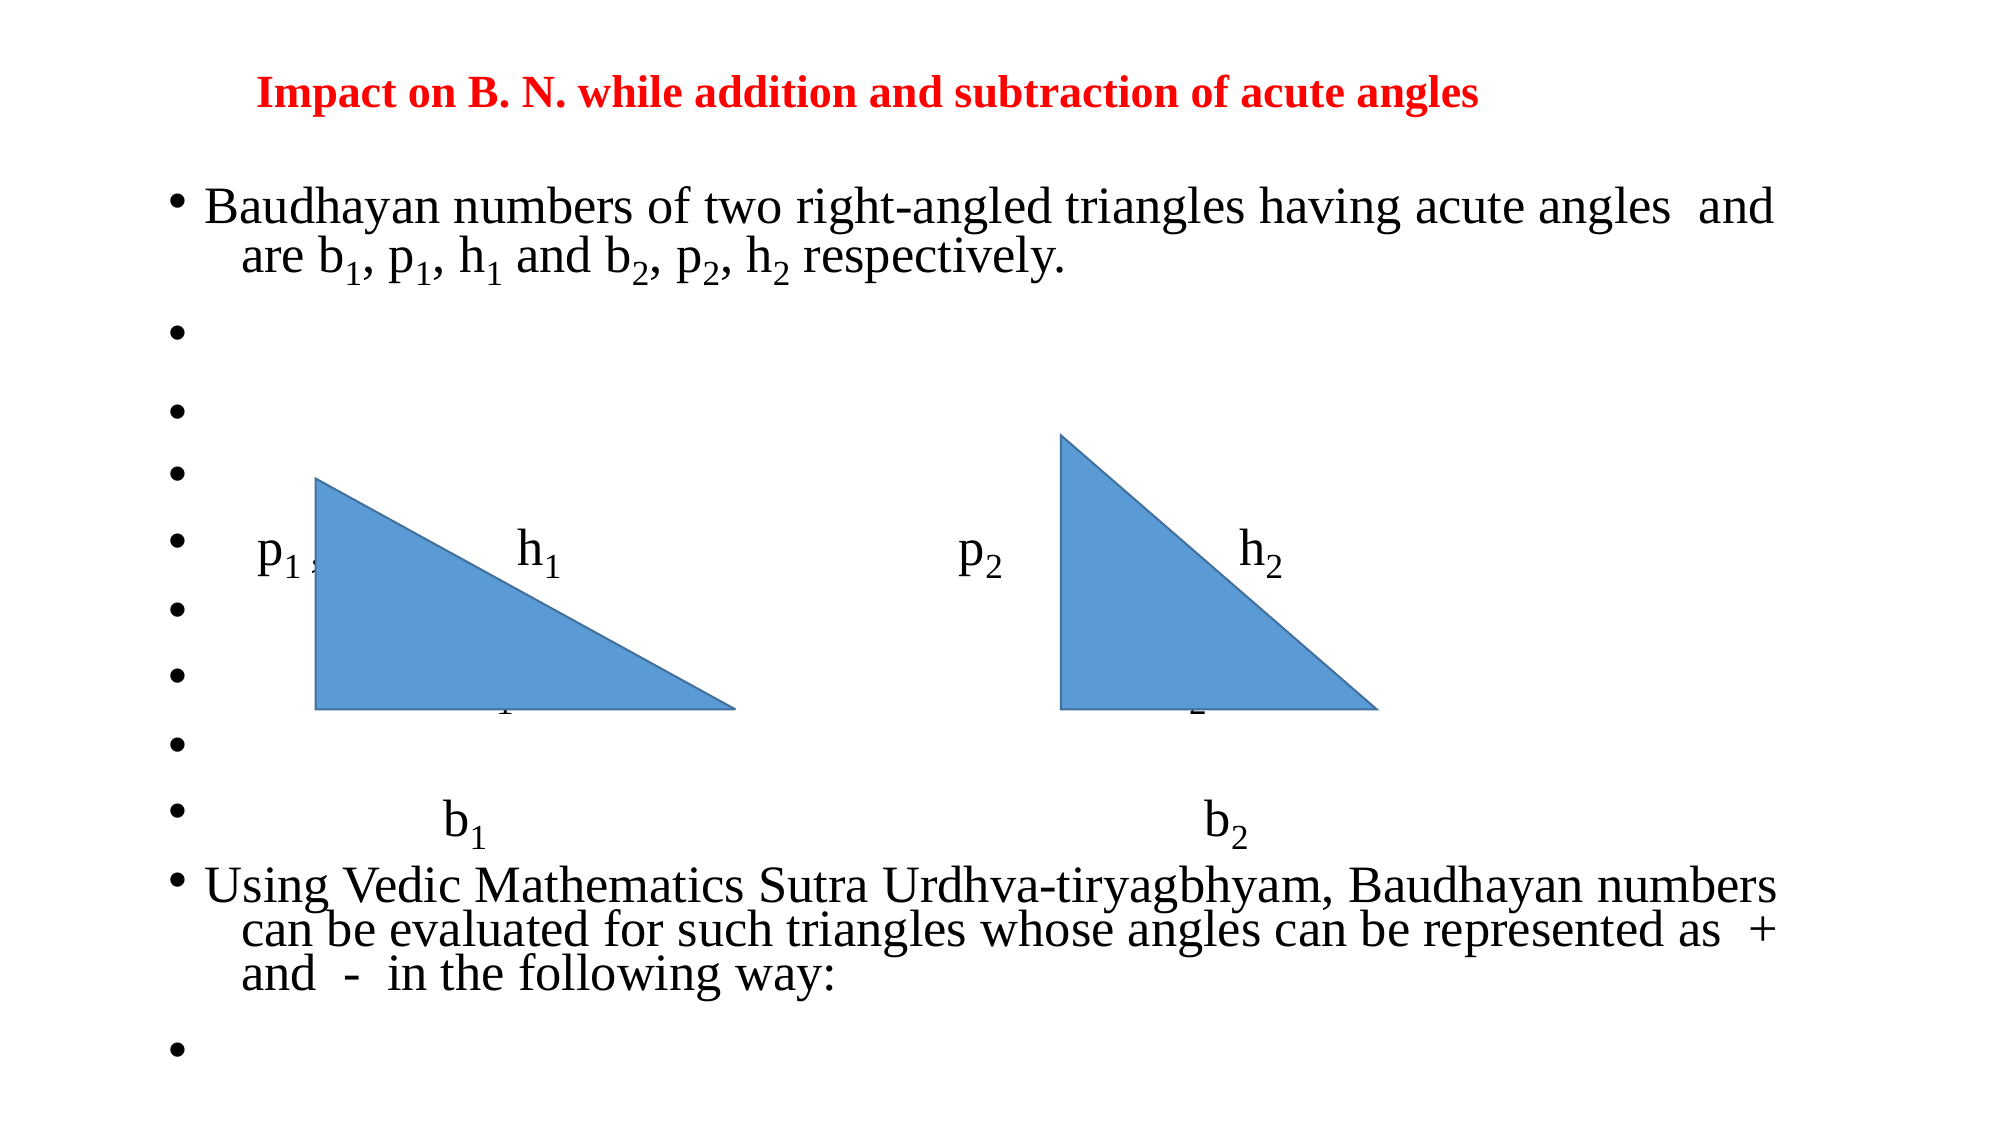

# Impact on B. N. while addition and subtraction of acute angles
Baudhayan numbers of two right-angled triangles having acute angles and are b1, p1, h1 and b2, p2, h2 respectively.
 p1 , h1 p2 h2
 b1 b2
 b1 b2
Using Vedic Mathematics Sutra Urdhva-tiryagbhyam, Baudhayan numbers can be evaluated for such triangles whose angles can be represented as + and - in the following way: